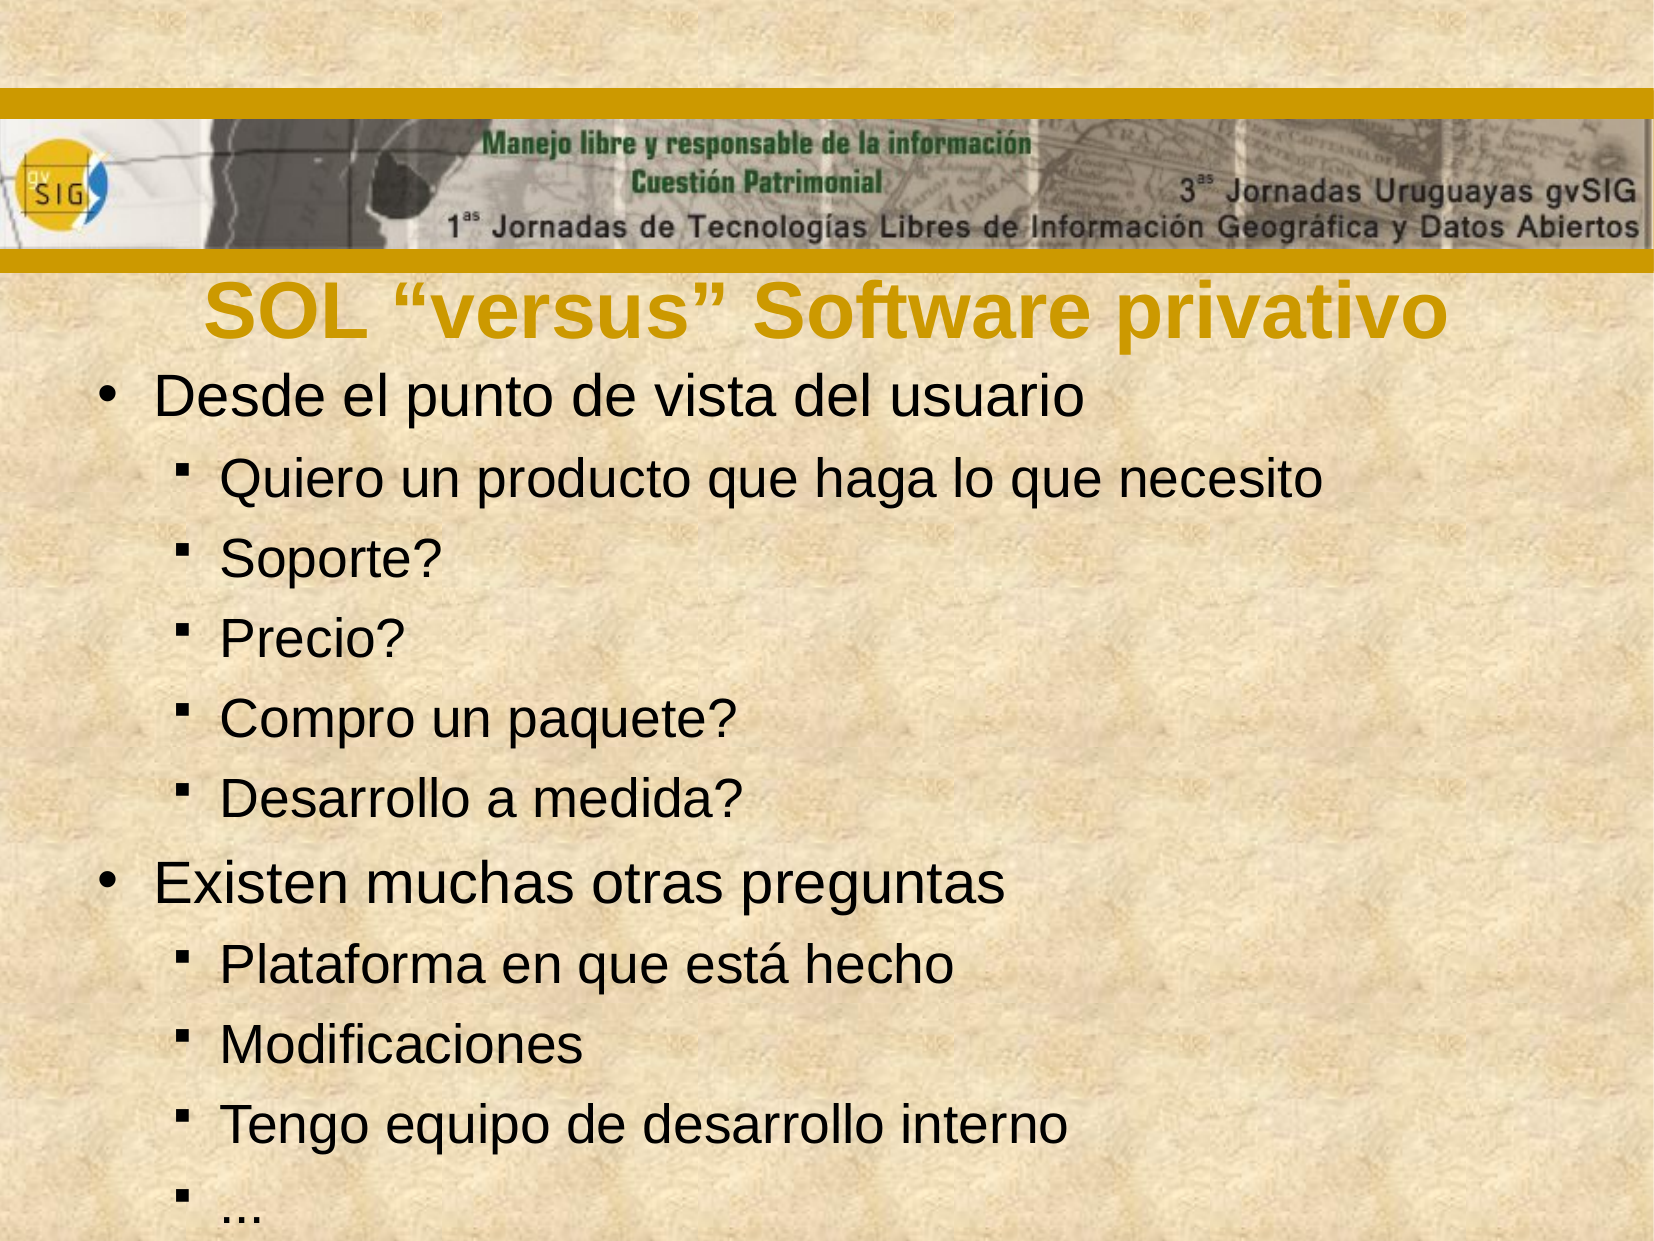

# SOL “versus” Software privativo
Desde el punto de vista del usuario
Quiero un producto que haga lo que necesito
Soporte?
Precio?
Compro un paquete?
Desarrollo a medida?
Existen muchas otras preguntas
Plataforma en que está hecho
Modificaciones
Tengo equipo de desarrollo interno
...